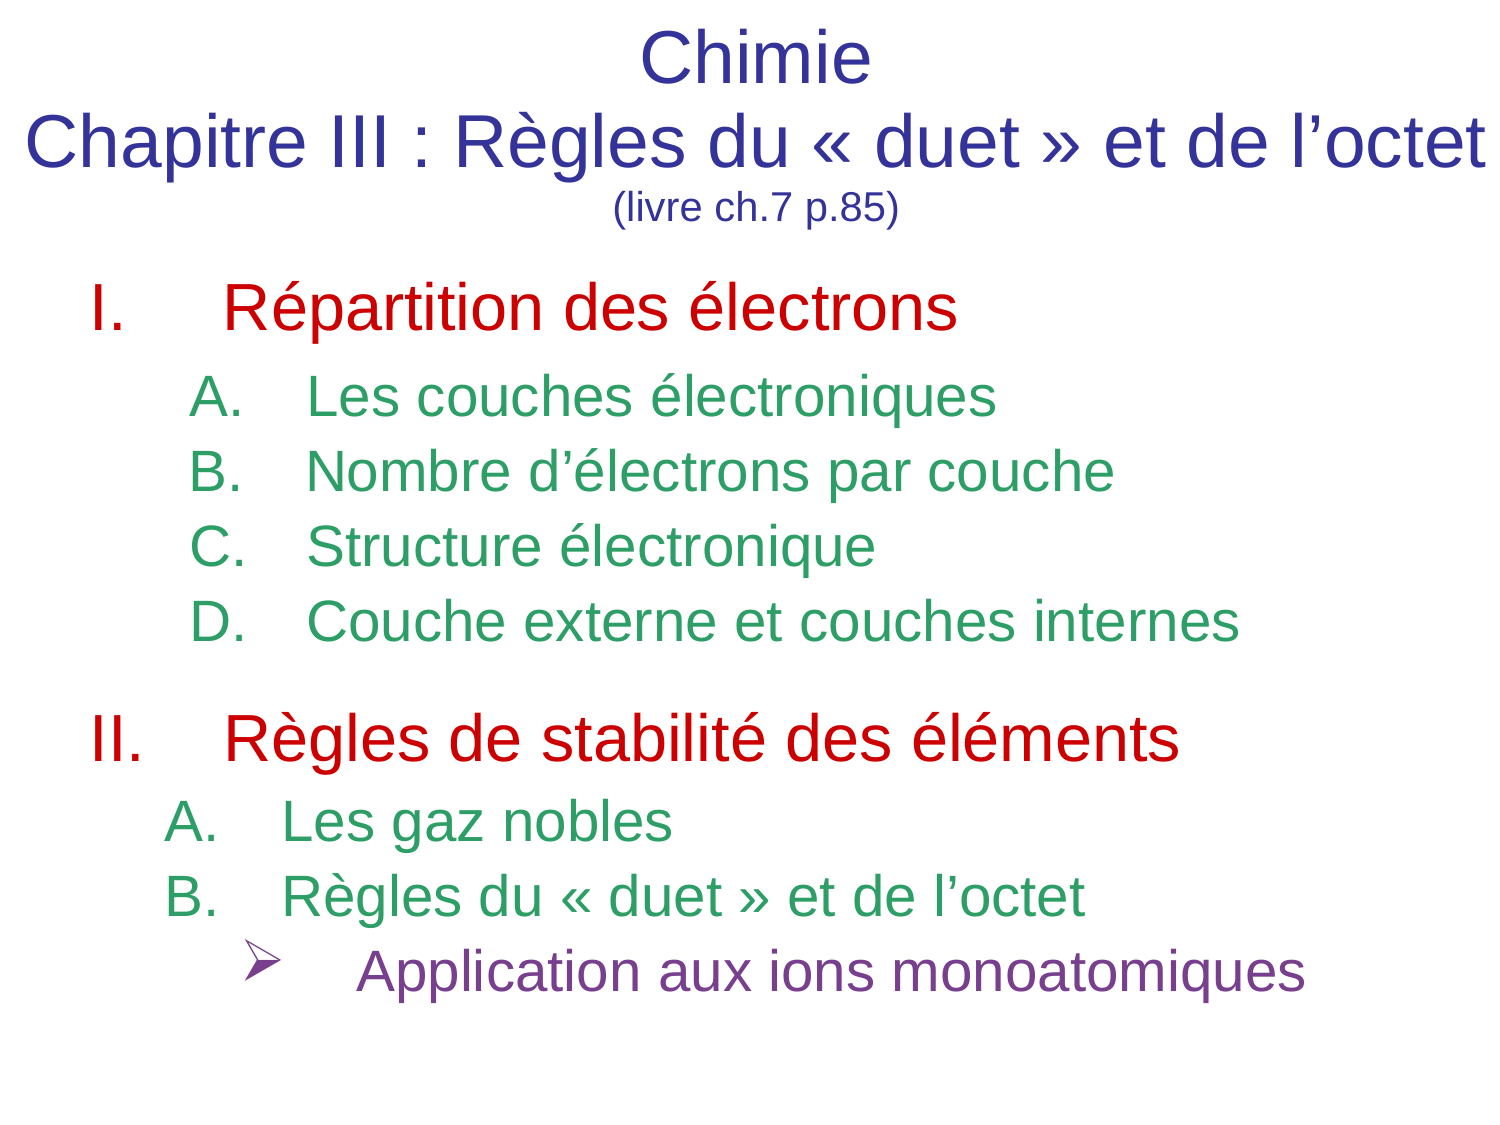

# Chimie Chapitre III : Règles du « duet » et de l’octet (livre ch.7 p.85)
I.	Répartition des électrons
A.	Les couches électroniques
B.	Nombre d’électrons par couche
C.	Structure électronique
D.	Couche externe et couches internes
II.	Règles de stabilité des éléments
A.	Les gaz nobles
B.	Règles du « duet » et de l’octet
Application aux ions monoatomiques